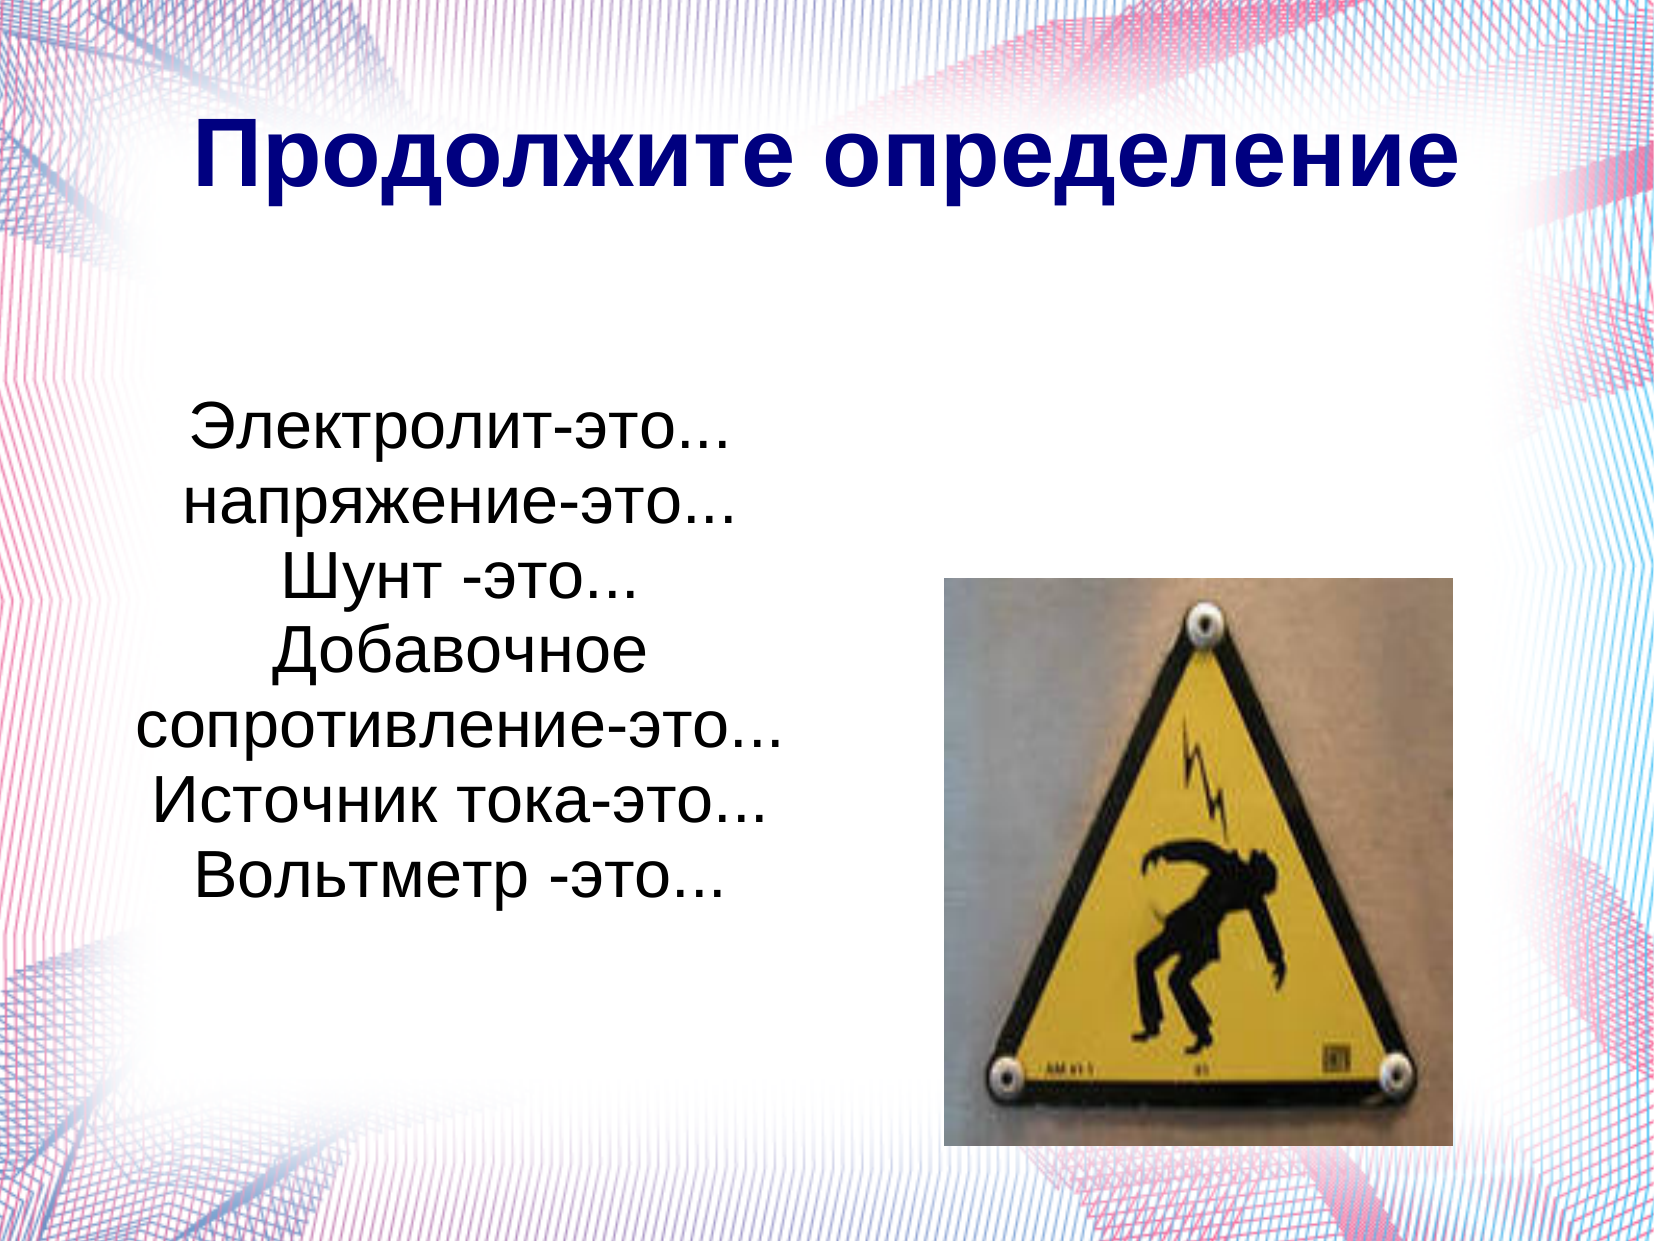

# Продолжите определение
Электролит-это...
напряжение-это...
Шунт -это...
Добавочное сопротивление-это...
Источник тока-это...
Вольтметр -это...